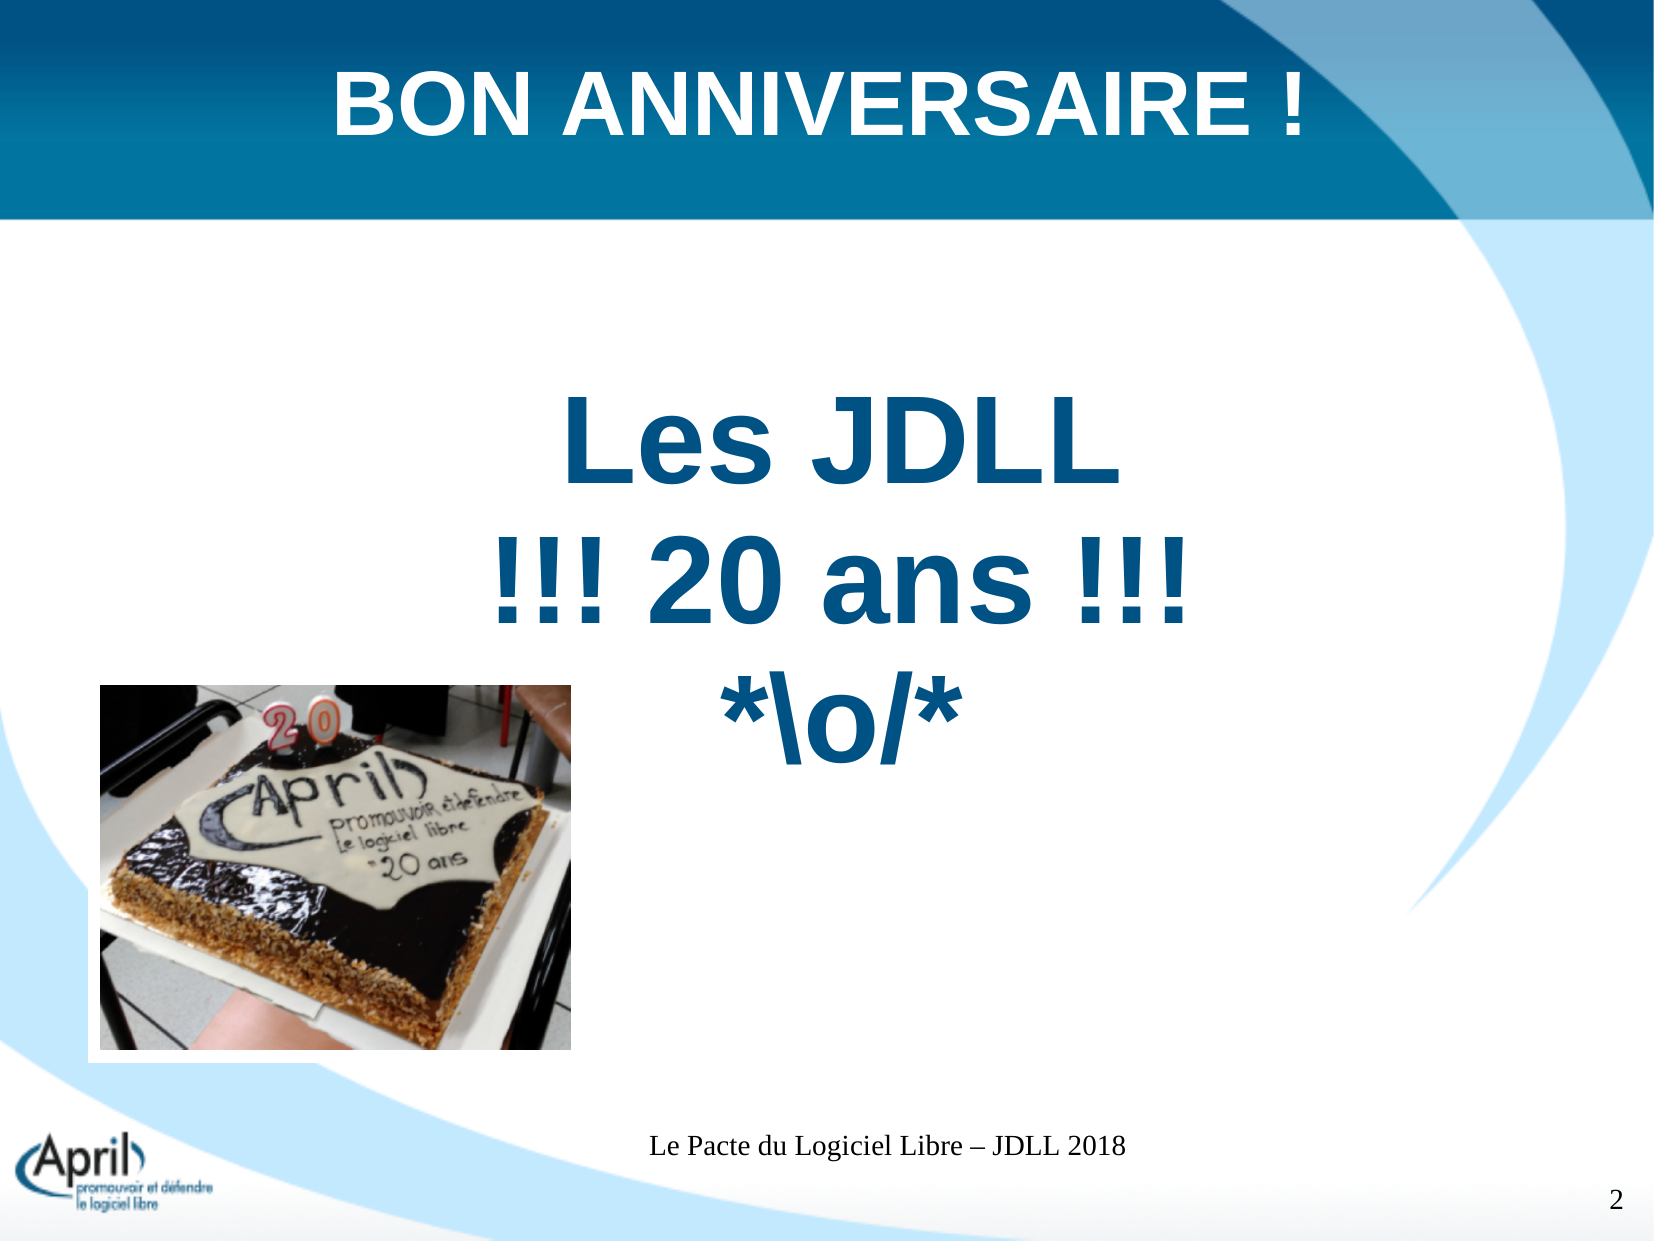

# BON ANNIVERSAIRE !
Les JDLL
!!! 20 ans !!!
*\o/*
Le Pacte du Logiciel Libre – JDLL 2018
2